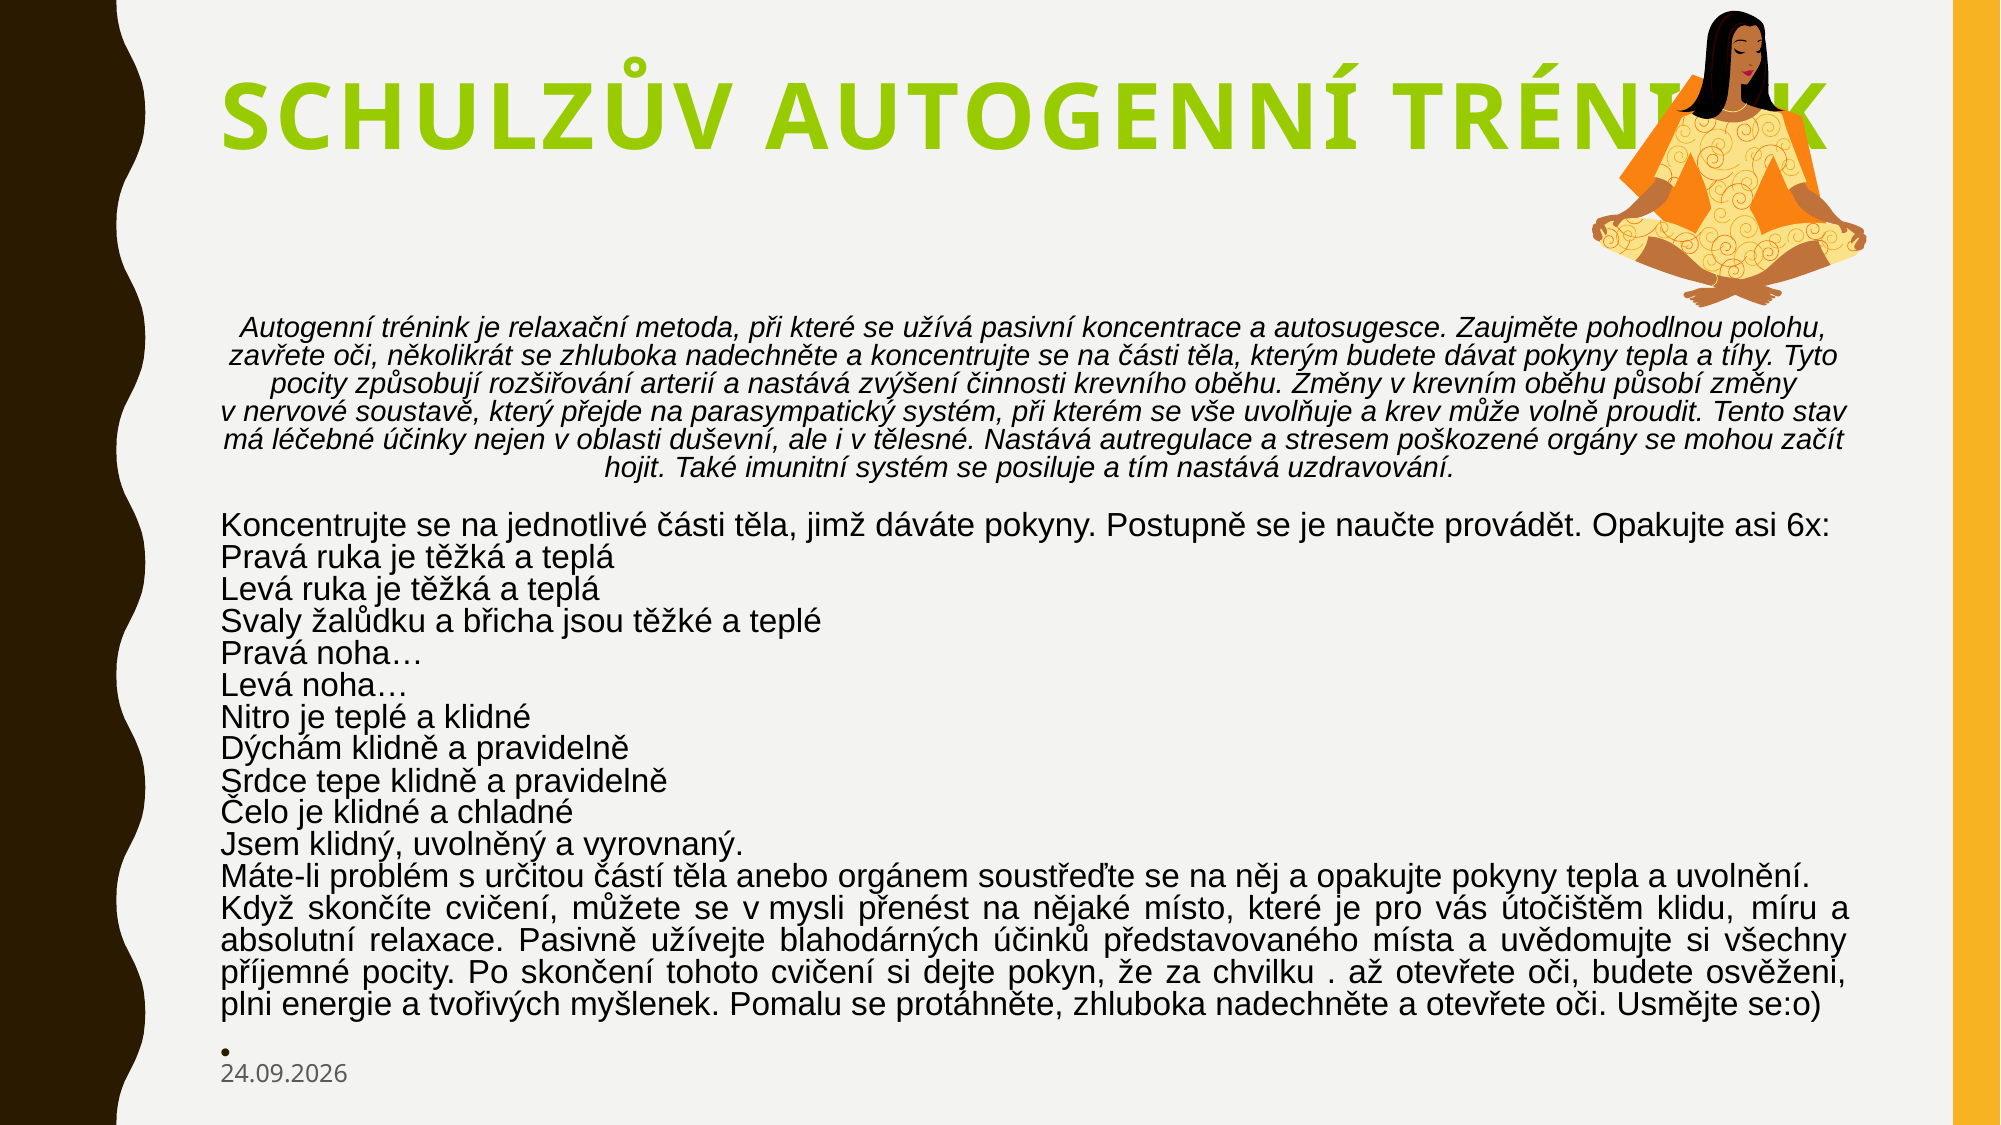

# Schulzův autogenní trénink
Autogenní trénink je relaxační metoda, při které se užívá pasivní koncentrace a autosugesce. Zaujměte pohodlnou polohu, zavřete oči, několikrát se zhluboka nadechněte a koncentrujte se na části těla, kterým budete dávat pokyny tepla a tíhy. Tyto pocity způsobují rozšiřování arterií a nastává zvýšení činnosti krevního oběhu. Změny v krevním oběhu působí změny v nervové soustavě, který přejde na parasympatický systém, při kterém se vše uvolňuje a krev může volně proudit. Tento stav má léčebné účinky nejen v oblasti duševní, ale i v tělesné. Nastává autregulace a stresem poškozené orgány se mohou začít hojit. Také imunitní systém se posiluje a tím nastává uzdravování.
Koncentrujte se na jednotlivé části těla, jimž dáváte pokyny. Postupně se je naučte provádět. Opakujte asi 6x:
Pravá ruka je těžká a teplá
Levá ruka je těžká a teplá
Svaly žalůdku a břicha jsou těžké a teplé
Pravá noha…
Levá noha…
Nitro je teplé a klidné
Dýchám klidně a pravidelně
Srdce tepe klidně a pravidelně
Čelo je klidné a chladné
Jsem klidný, uvolněný a vyrovnaný.
Máte-li problém s určitou částí těla anebo orgánem soustřeďte se na něj a opakujte pokyny tepla a uvolnění.
Když skončíte cvičení, můžete se v mysli přenést na nějaké místo, které je pro vás útočištěm klidu, míru a absolutní relaxace. Pasivně užívejte blahodárných účinků představovaného místa a uvědomujte si všechny příjemné pocity. Po skončení tohoto cvičení si dejte pokyn, že za chvilku . až otevřete oči, budete osvěženi, plni energie a tvořivých myšlenek. Pomalu se protáhněte, zhluboka nadechněte a otevřete oči. Usmějte se:o)